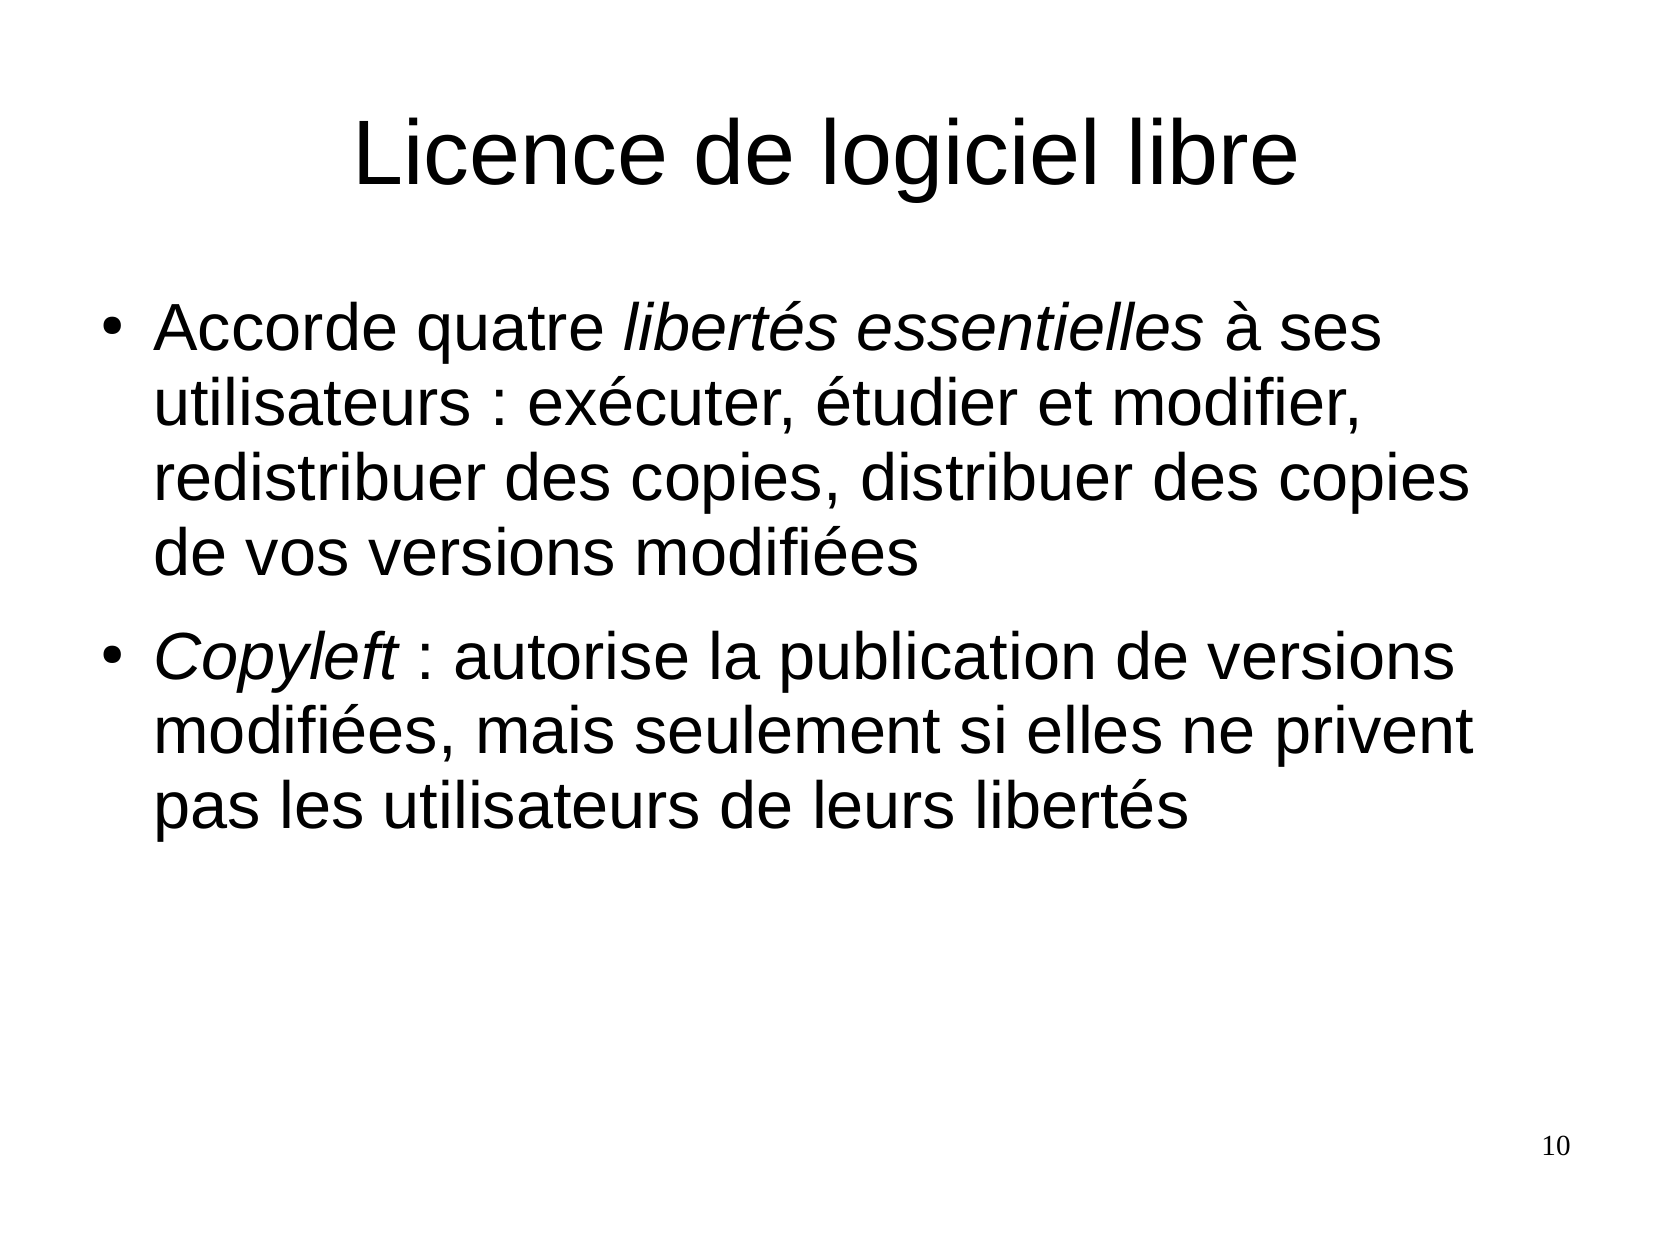

# Licence de logiciel libre
Accorde quatre libertés essentielles à ses utilisateurs : exécuter, étudier et modifier, redistribuer des copies, distribuer des copies de vos versions modifiées
Copyleft : autorise la publication de versions modifiées, mais seulement si elles ne privent pas les utilisateurs de leurs libertés
10